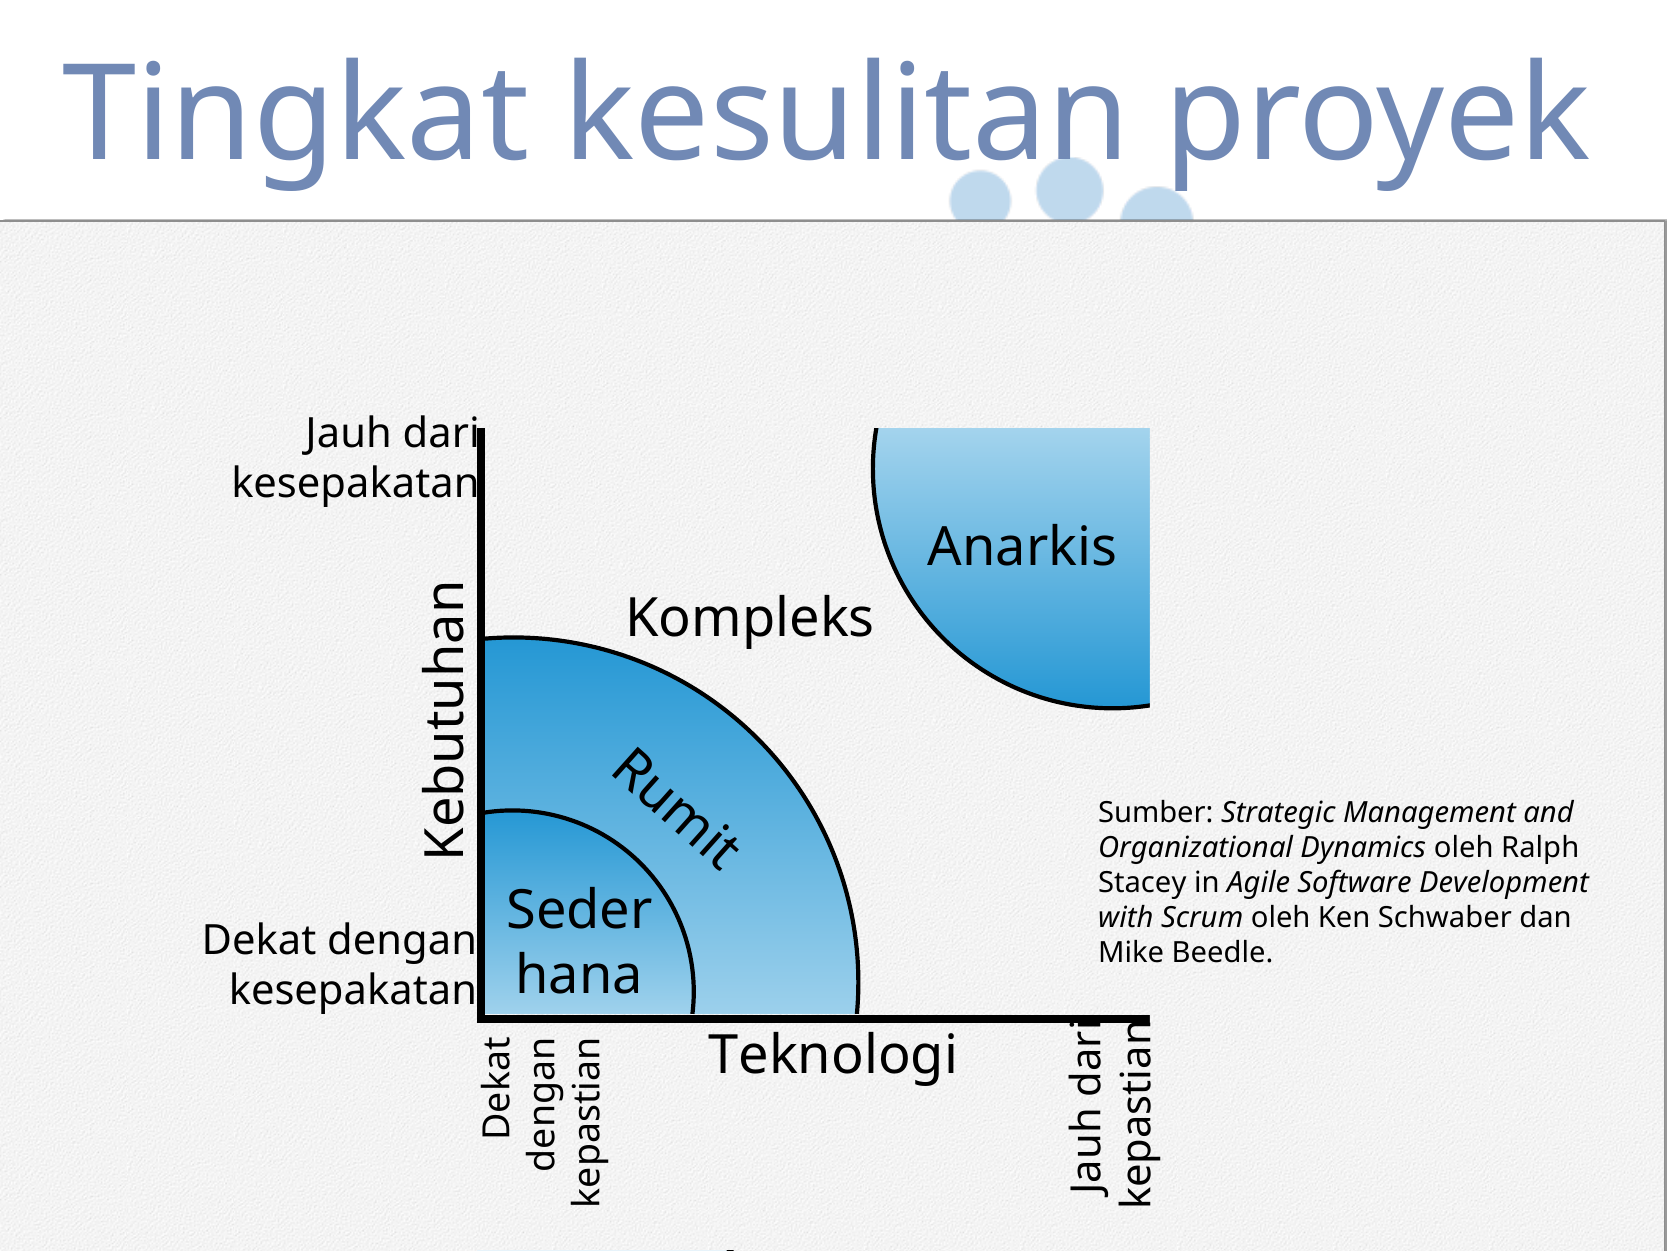

# Tingkat kesulitan proyek
Jauh dari
kesepakatan
Anarkis
Kompleks
Kebutuhan
Rumit
Sumber: Strategic Management and Organizational Dynamics oleh Ralph Stacey in Agile Software Development with Scrum oleh Ken Schwaber dan Mike Beedle.
Seder
hana
Dekat dengan
kesepakatan
Teknologi
Jauh dari
kepastian
Dekat dengan
kepastian